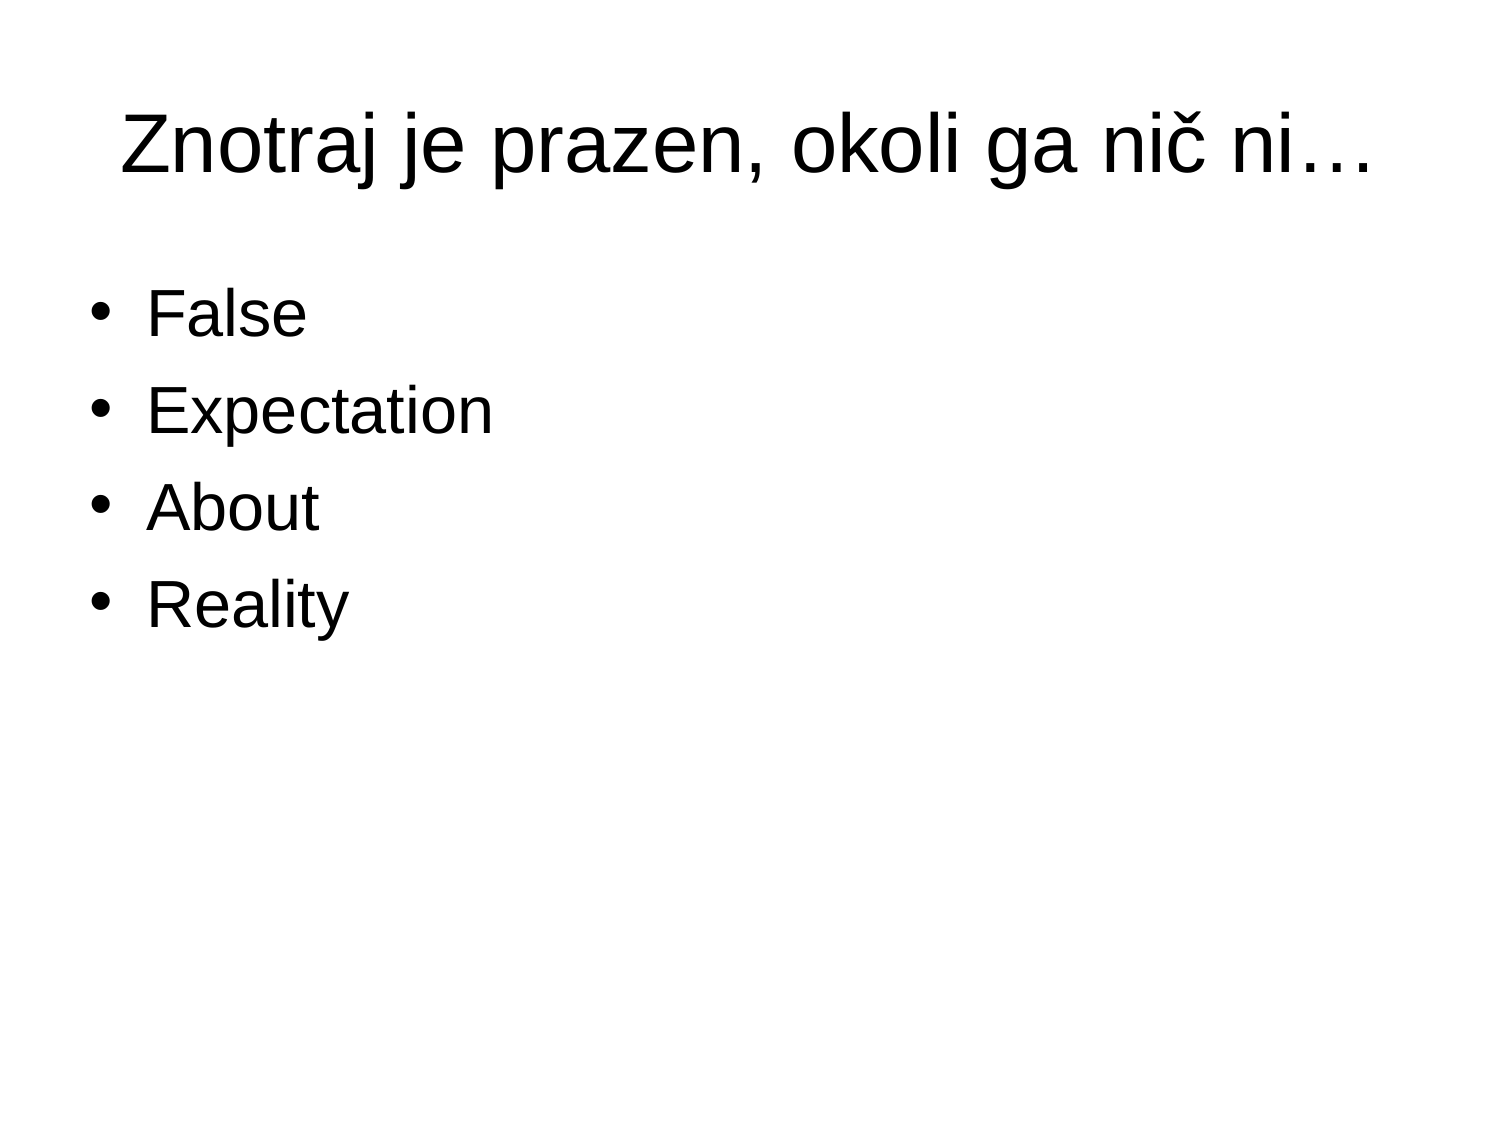

# Znotraj je prazen, okoli ga nič ni…
False
Expectation
About
Reality